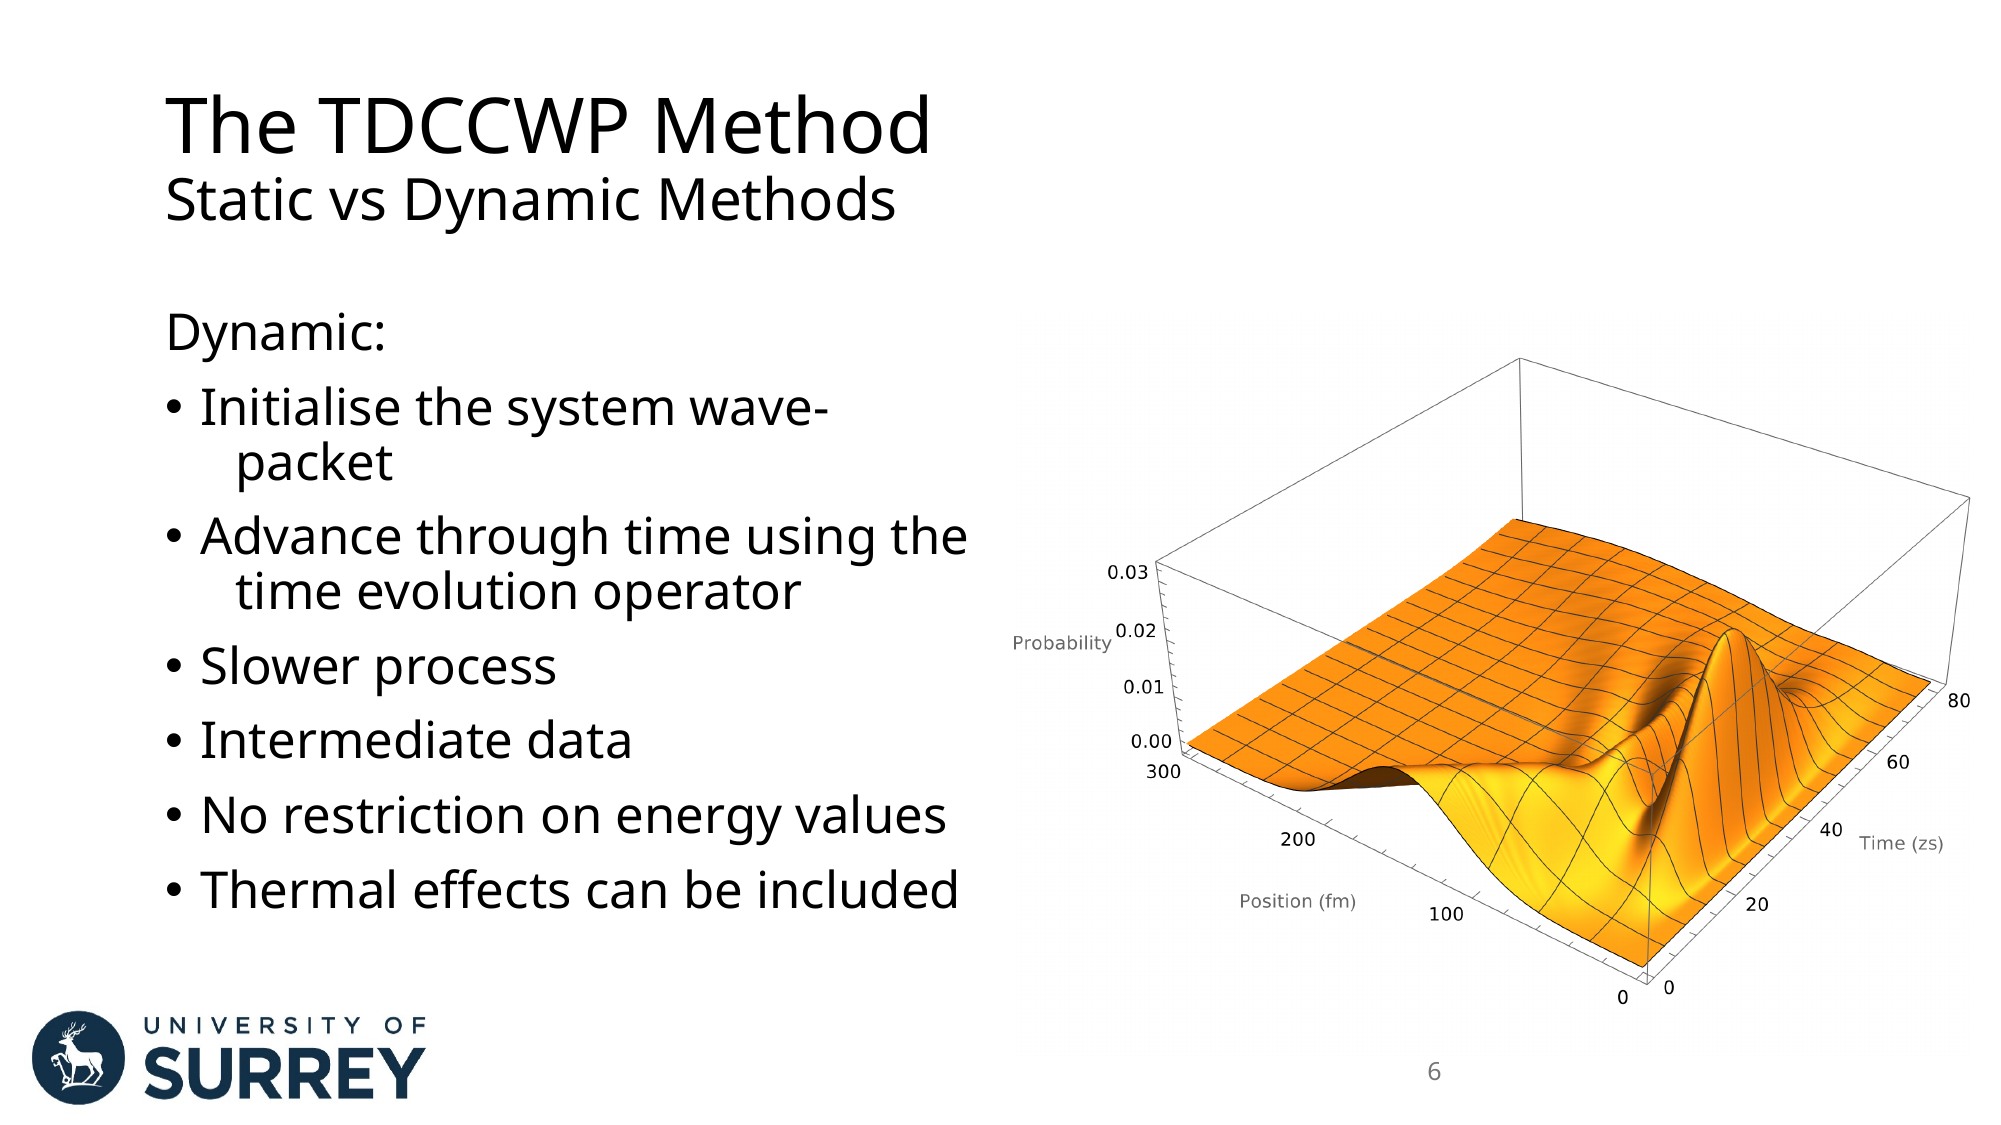

# The TDCCWP Method Static vs Dynamic Methods
Dynamic:
Initialise the system wave-packet
Advance through time using the time evolution operator
Slower process
Intermediate data
No restriction on energy values
Thermal effects can be included